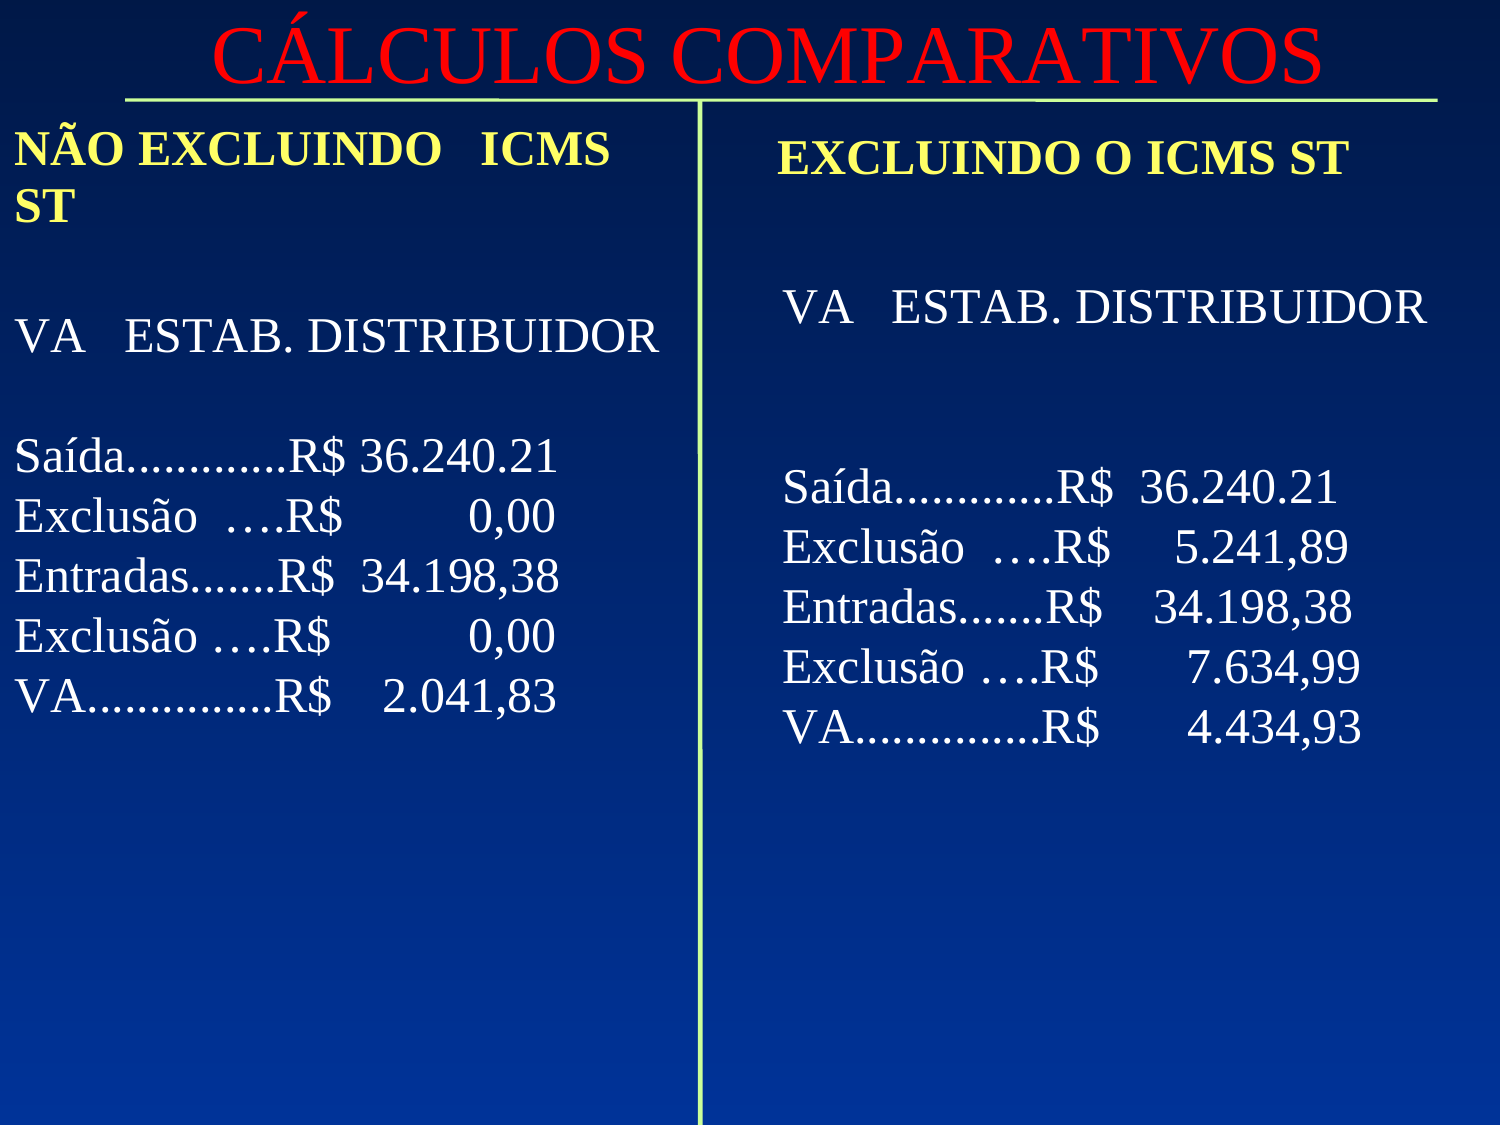

CÁLCULOS COMPARATIVOS
NÃO EXCLUINDO ICMS ST
.
 EXCLUINDO O ICMS ST
VA ESTAB. DISTRIBUIDOR
Saída.............R$ 36.240.21
Exclusão ….R$ 5.241,89
Entradas.......R$ 34.198,38
Exclusão ….R$ 7.634,99
VA...............R$ 4.434,93
VA ESTAB. DISTRIBUIDOR
Saída.............R$ 36.240.21
Exclusão ….R$ 0,00
Entradas.......R$ 34.198,38
Exclusão ….R$ 0,00
VA...............R$ 2.041,83